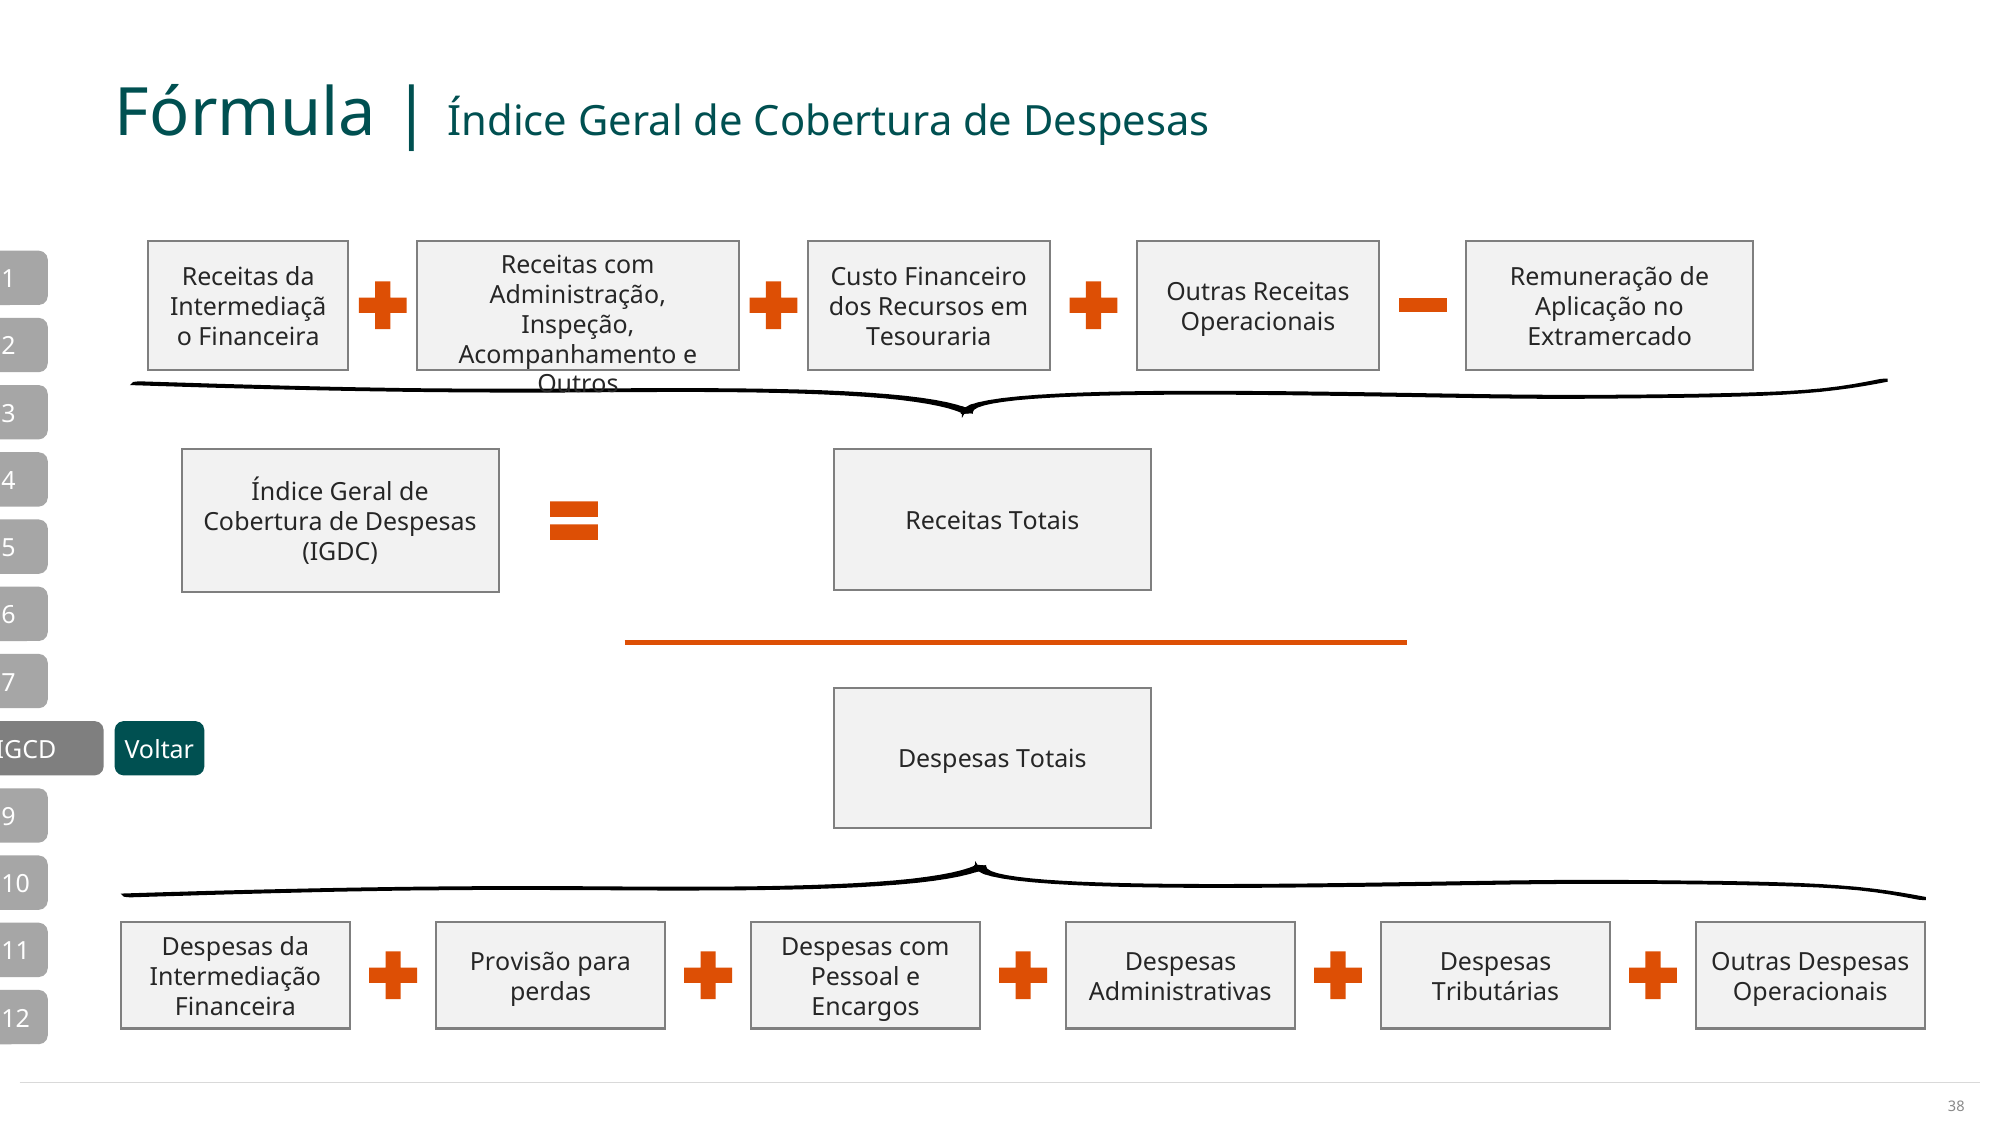

# Fórmula | Índice Geral de Cobertura de Despesas
Receitas da Intermediação Financeira
Receitas com
Administração, Inspeção, Acompanhamento e Outros
Custo Financeiro dos Recursos em Tesouraria
Outras Receitas Operacionais
Remuneração de Aplicação no Extramercado
1
2
3
Índice Geral de Cobertura de Despesas (IGDC)
Receitas Totais
4
5
6
7
Despesas Totais
IGCD
Voltar
9
10
Despesas da Intermediação Financeira
Provisão para perdas
Despesas com Pessoal e Encargos
Despesas Administrativas
Despesas Tributárias
Outras Despesas Operacionais
11
12